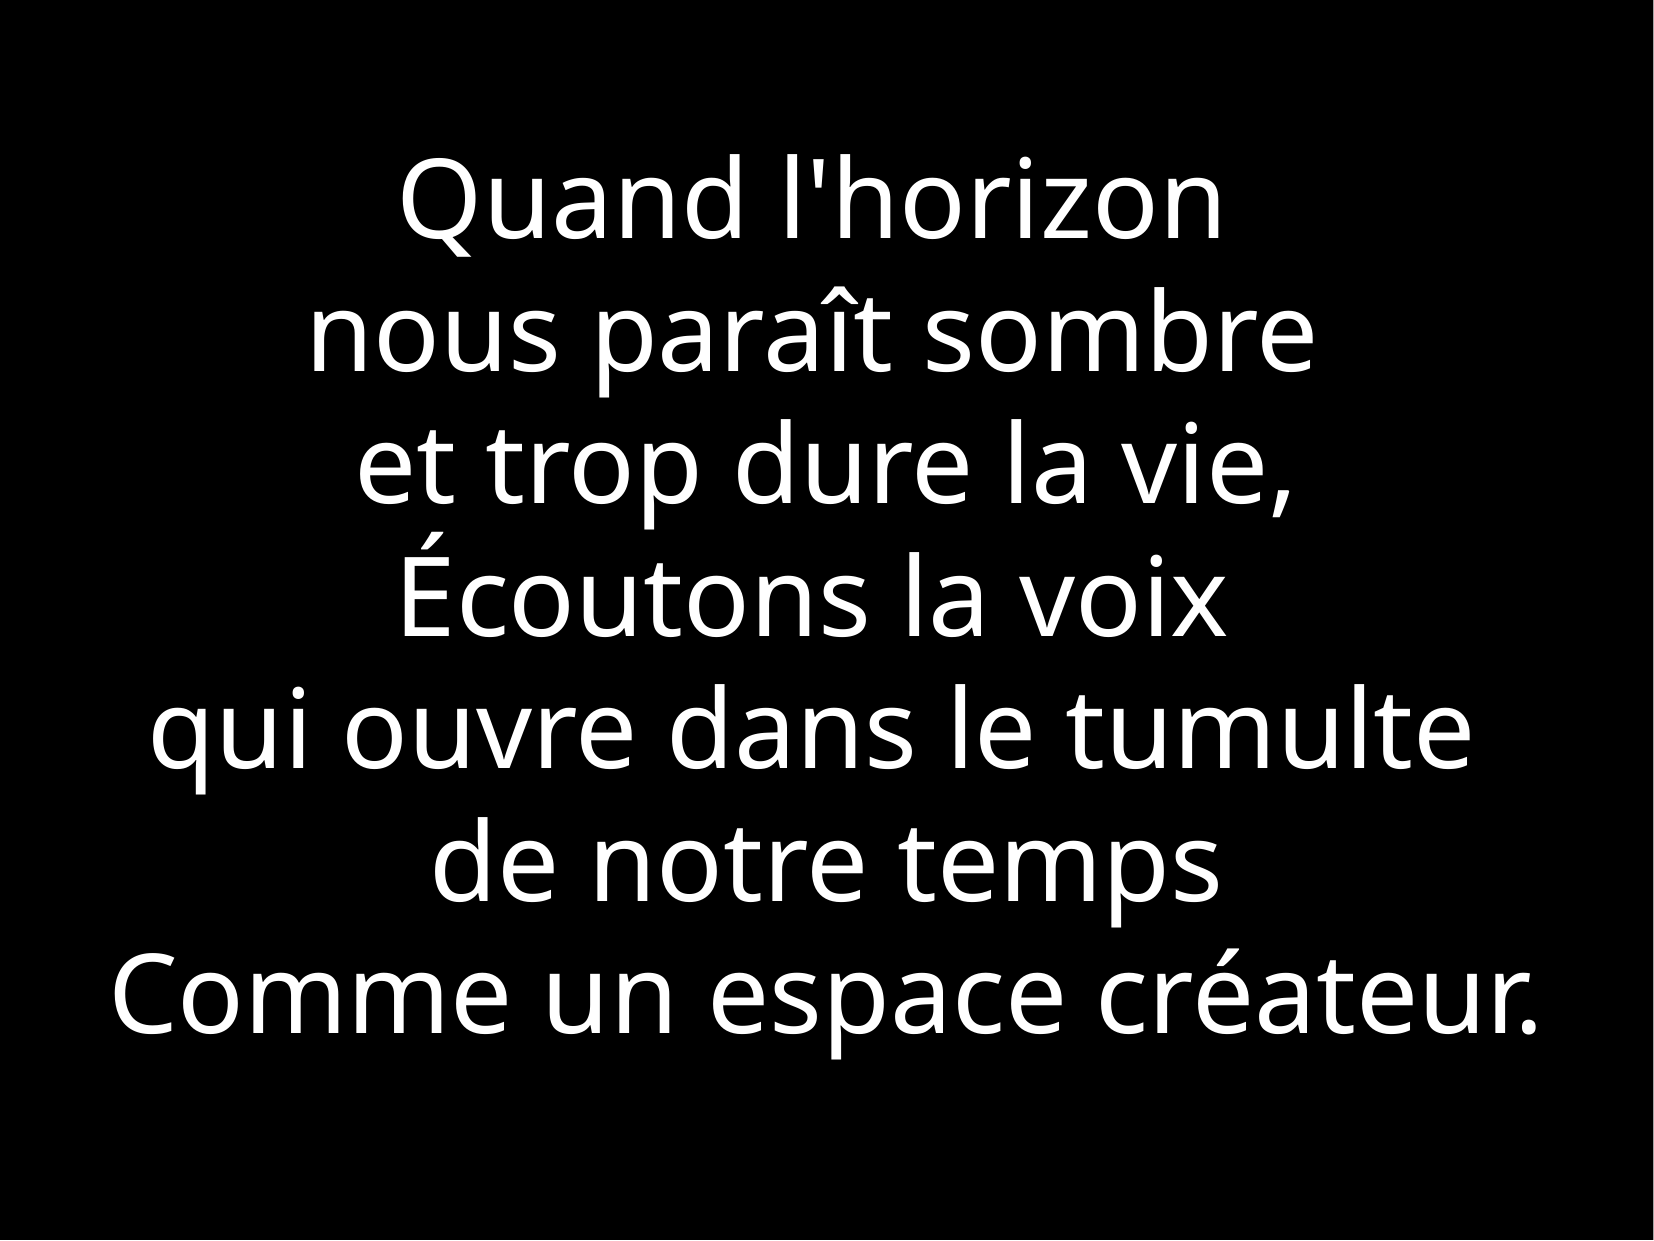

Quand l'horizon
nous paraît sombre
et trop dure la vie,
Écoutons la voix
qui ouvre dans le tumulte
de notre temps
Comme un espace créateur.